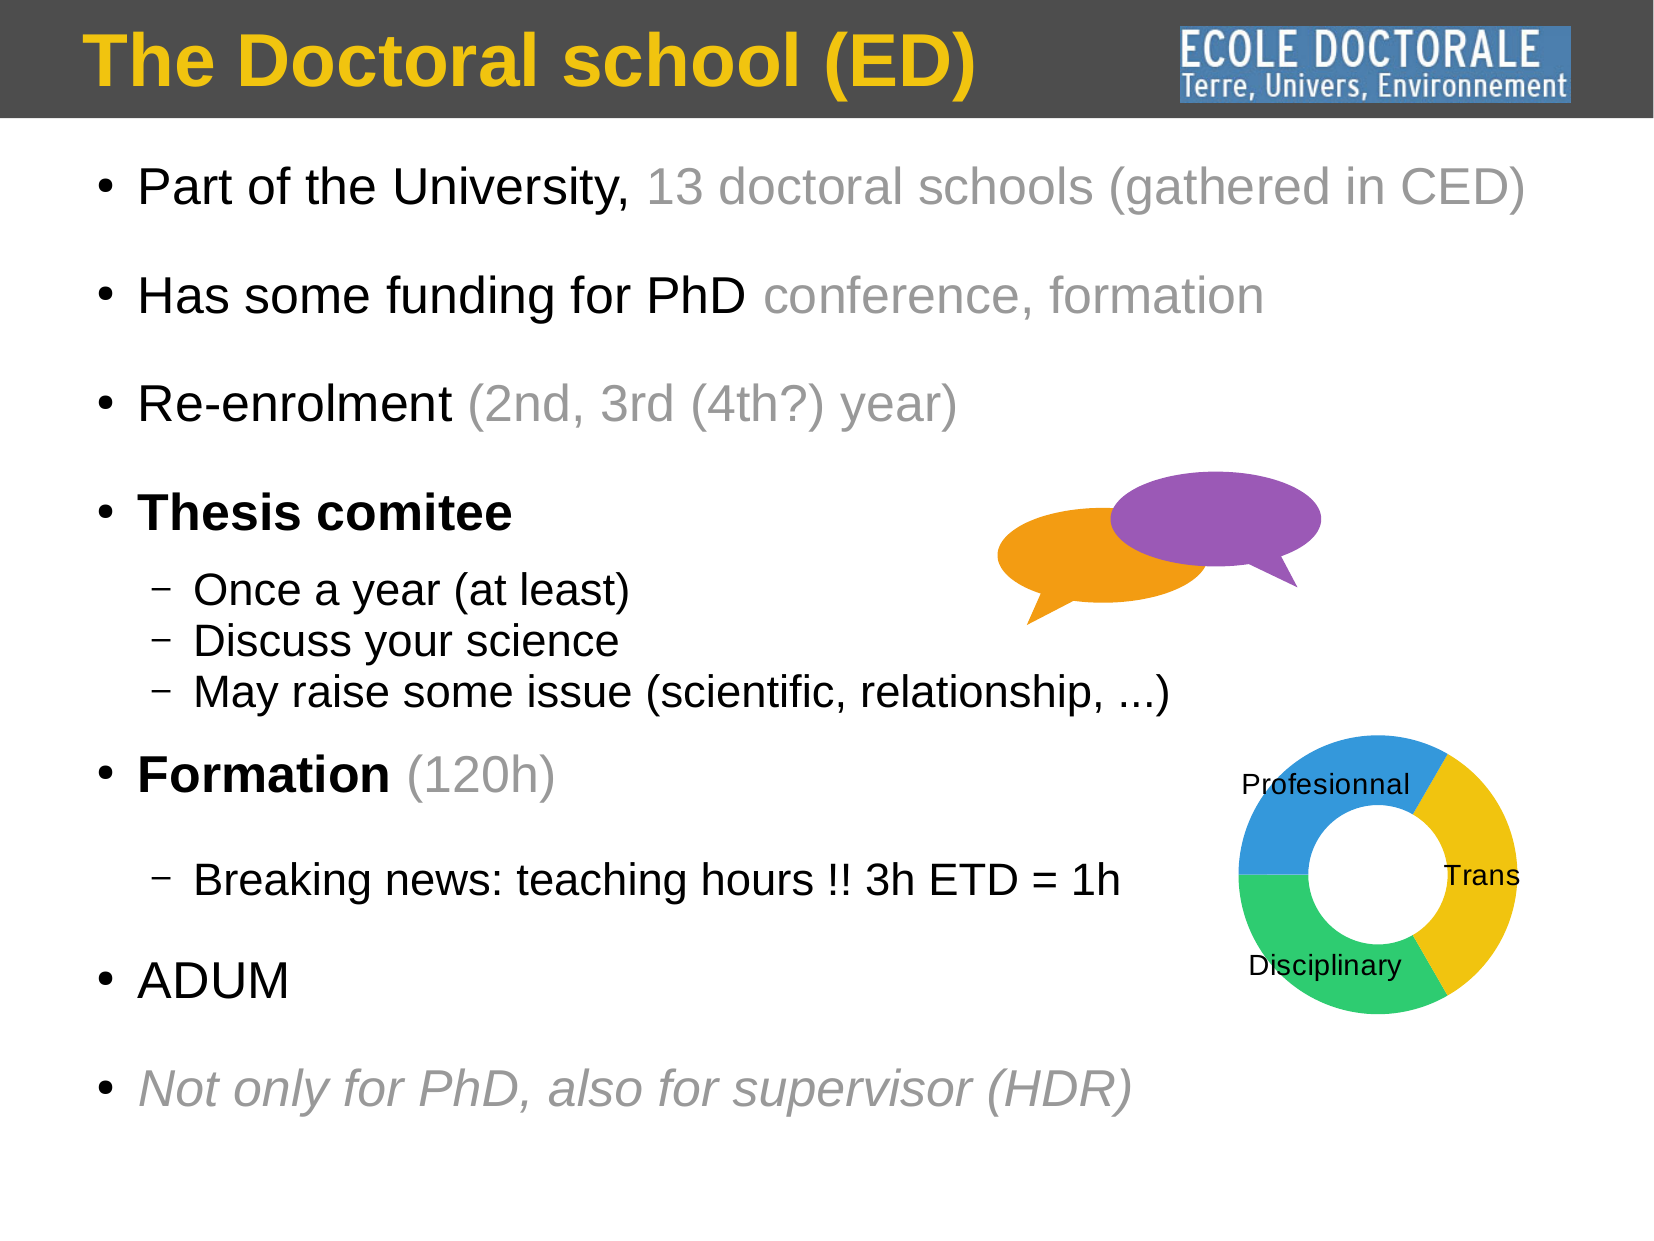

# The Doctoral school (ED)
Part of the University, 13 doctoral schools (gathered in CED)
Has some funding for PhD conference, formation
Re-enrolment (2nd, 3rd (4th?) year)
Thesis comitee
Once a year (at least)
Discuss your science
May raise some issue (scientific, relationship, ...)
Formation (120h)
Breaking news: teaching hours !! 3h ETD = 1h
ADUM
Not only for PhD, also for supervisor (HDR)
### Chart
| Category | Formation hour |
|---|---|
| Disciplinary | 40.0 |
| Trans | 40.0 |
| Profesionnal | 40.0 |